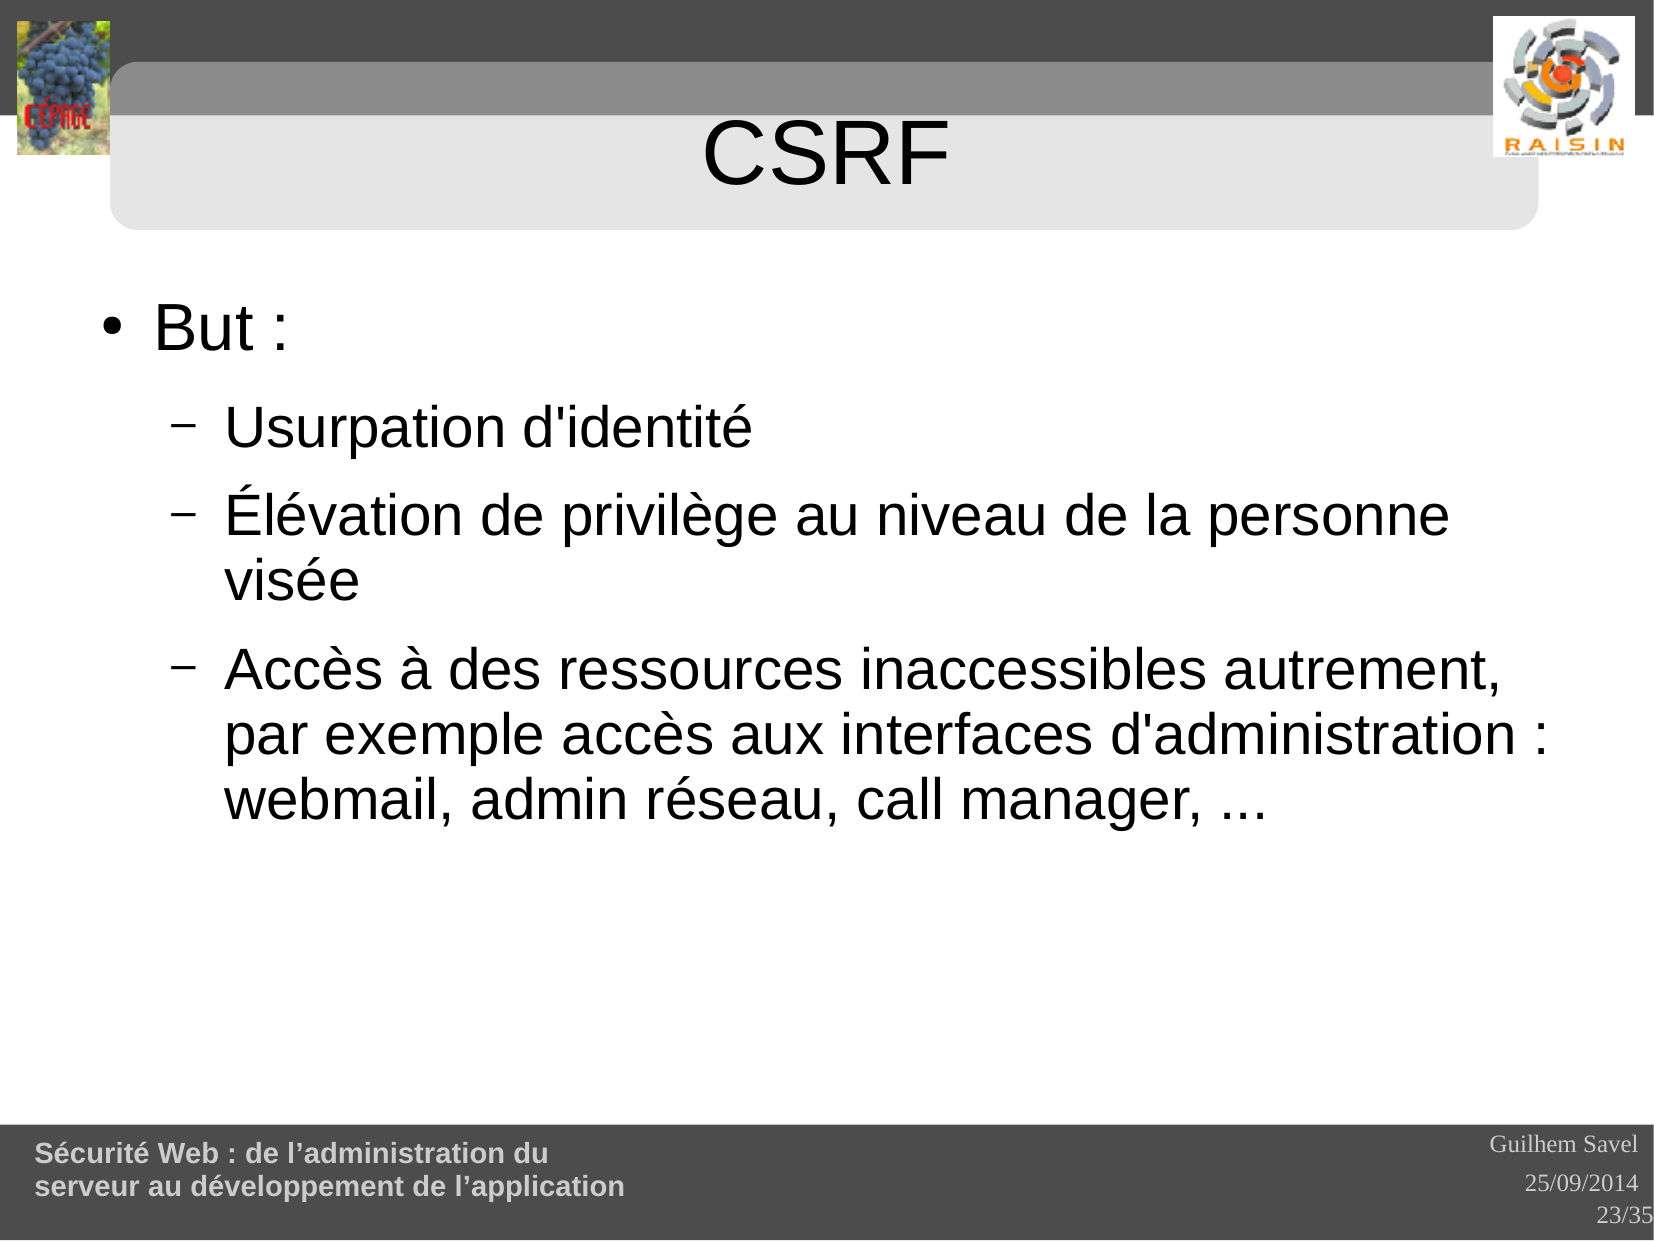

# CSRF
But :
Usurpation d'identité
Élévation de privilège au niveau de la personne visée
Accès à des ressources inaccessibles autrement, par exemple accès aux interfaces d'administration : webmail, admin réseau, call manager, ...